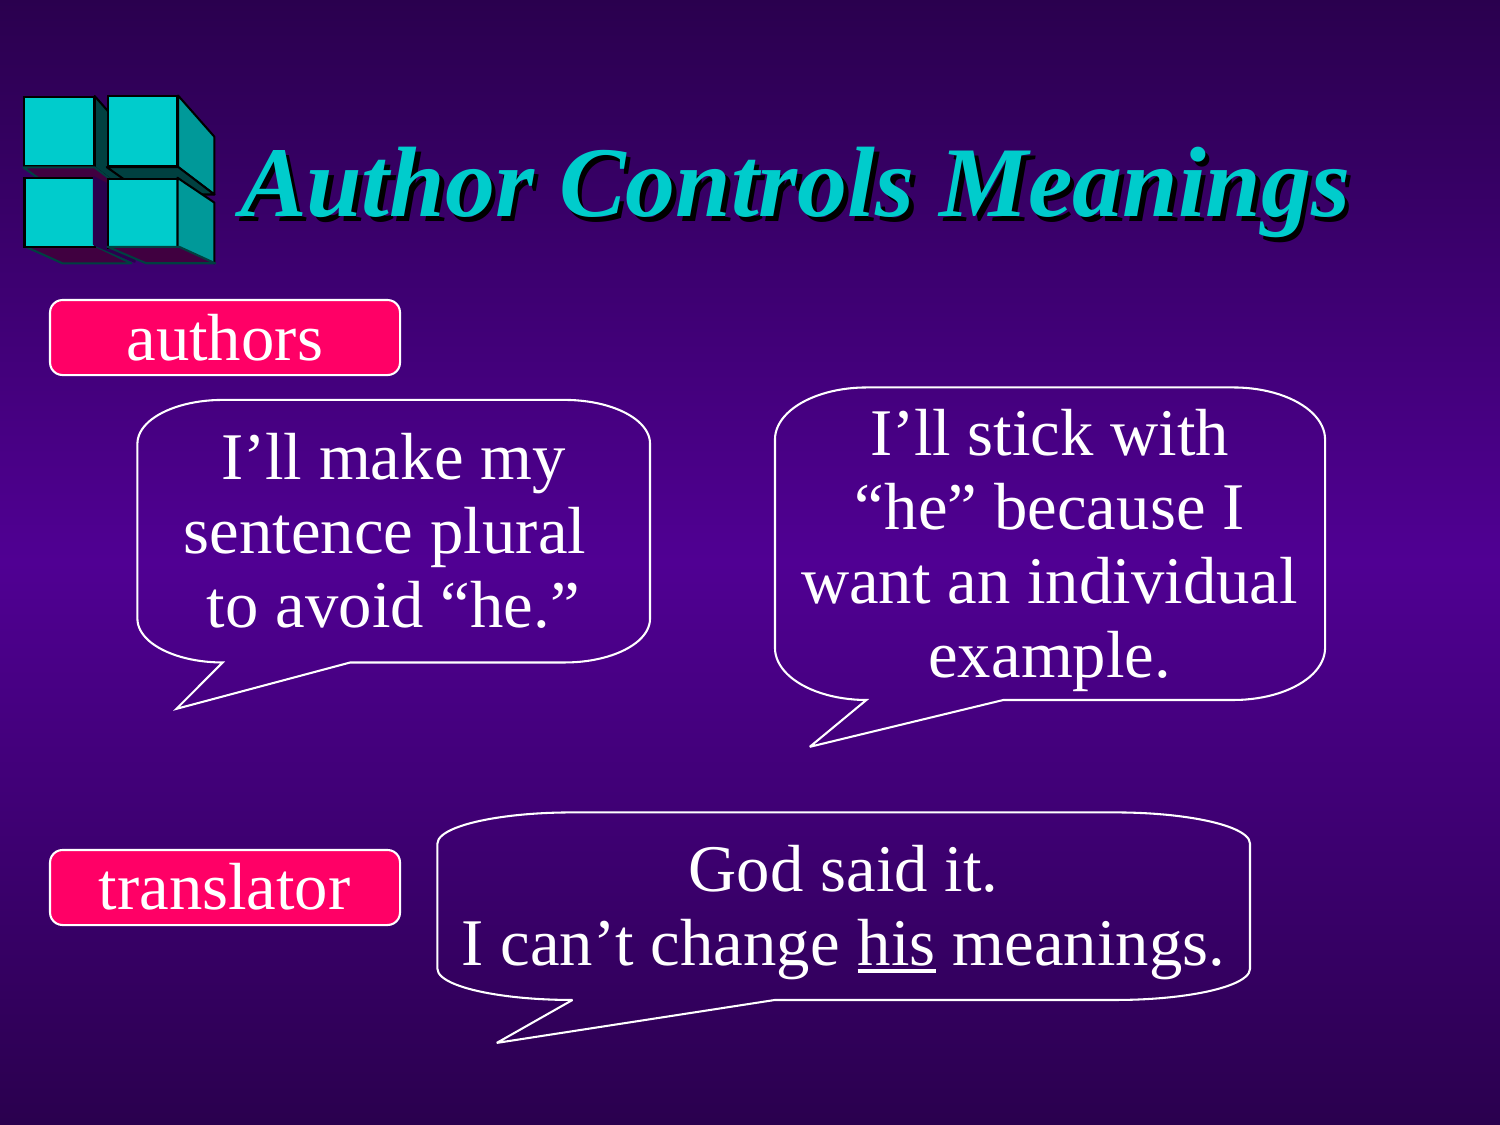

# Author Controls Meanings
authors
I’ll stick with
“he” because I
want an individual
example.
I’ll make my
sentence plural
to avoid “he.”
God said it.
I can’t change his meanings.
translator